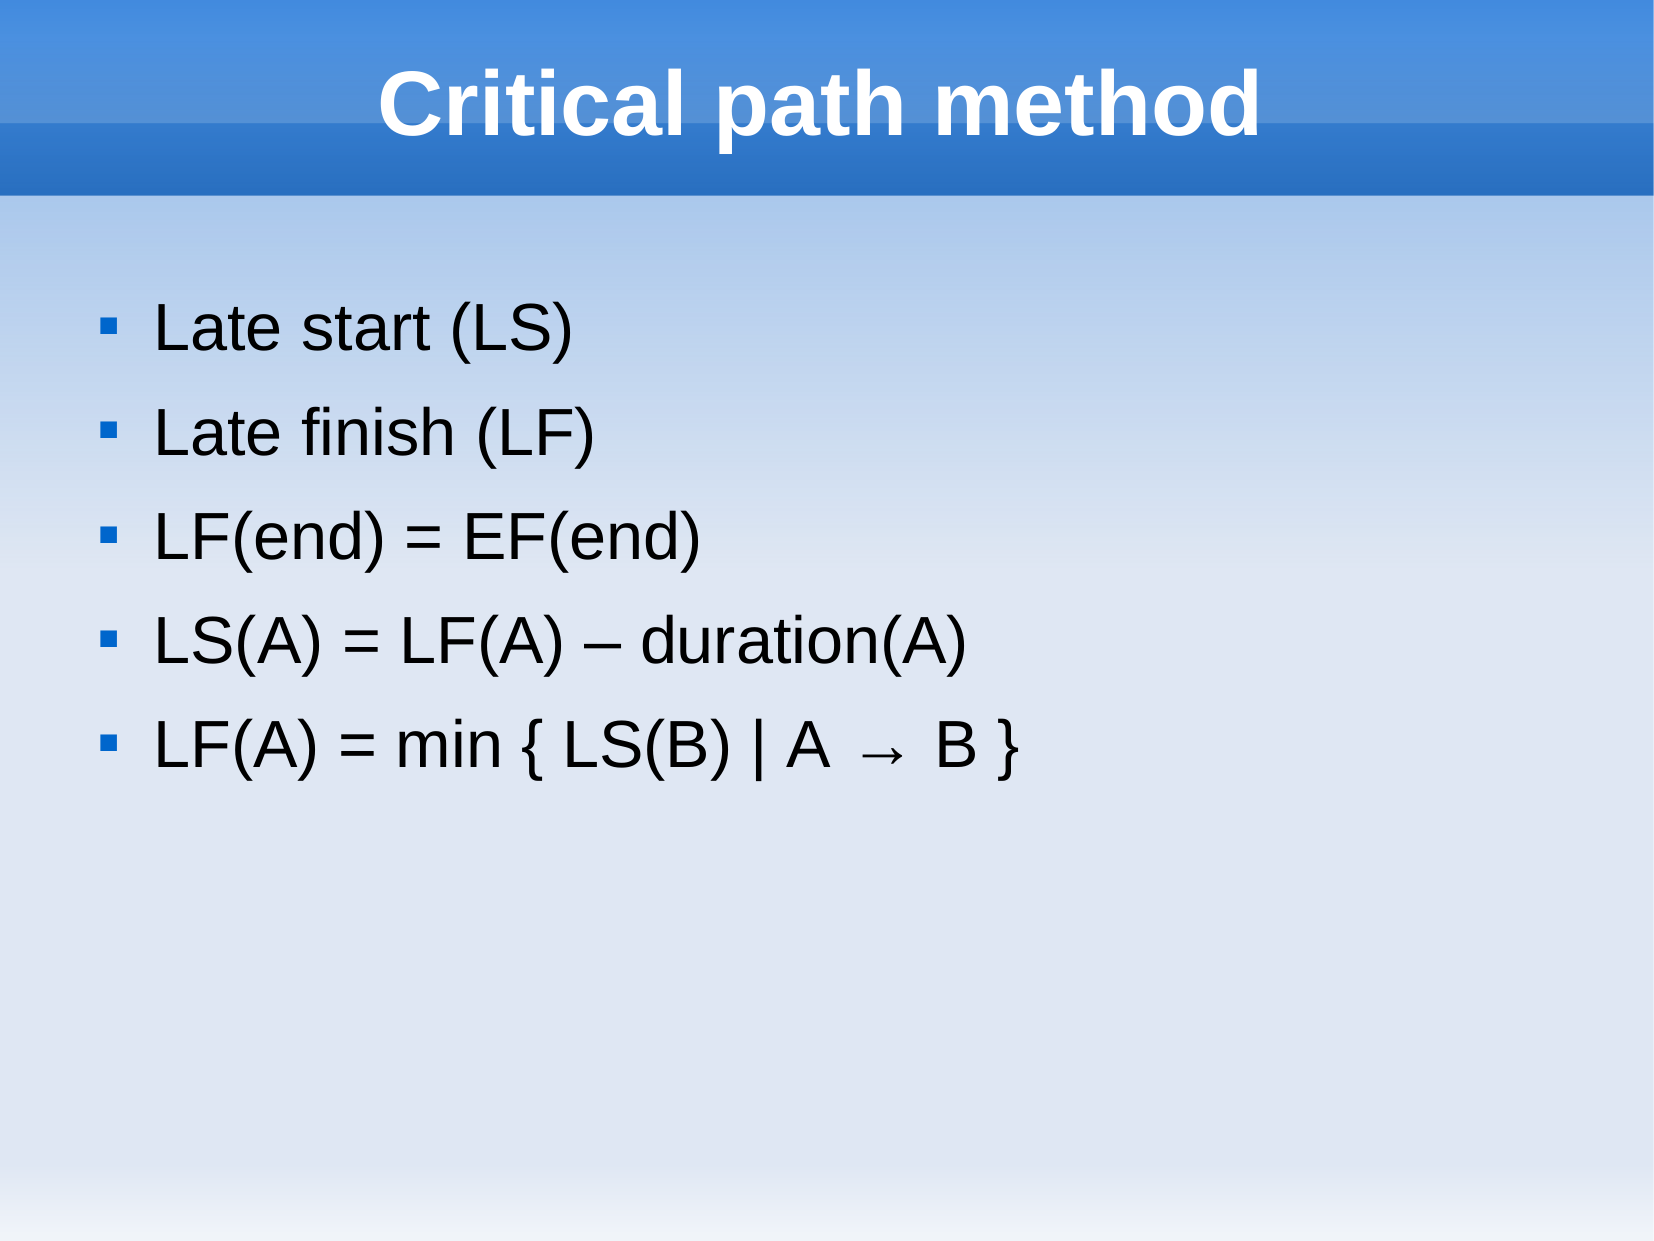

# Critical path method
Late start (LS)
Late finish (LF)
LF(end) = EF(end)
LS(A) = LF(A) – duration(A)
LF(A) = min { LS(B) | A → B }